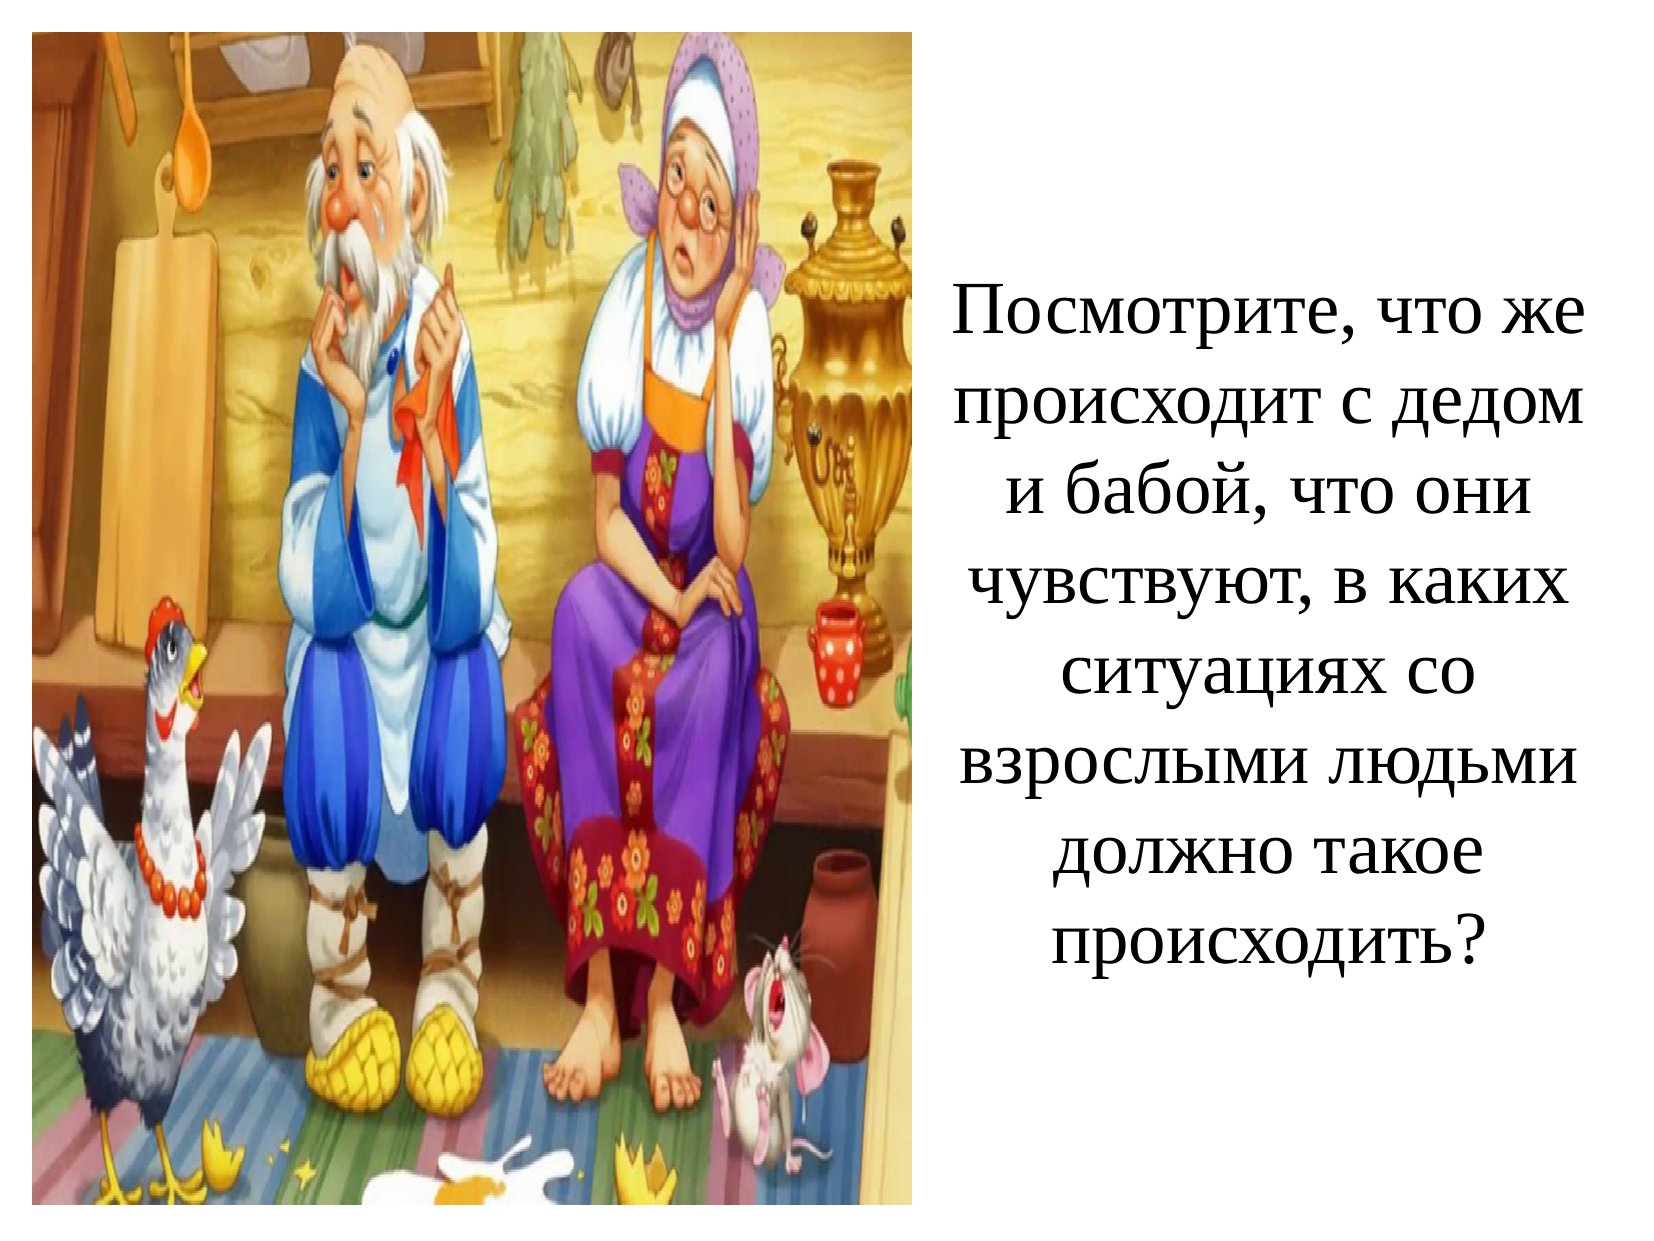

# Посмотрите, что же происходит с дедом и бабой, что они чувствуют, в каких ситуациях со взрослыми людьми должно такое происходить?